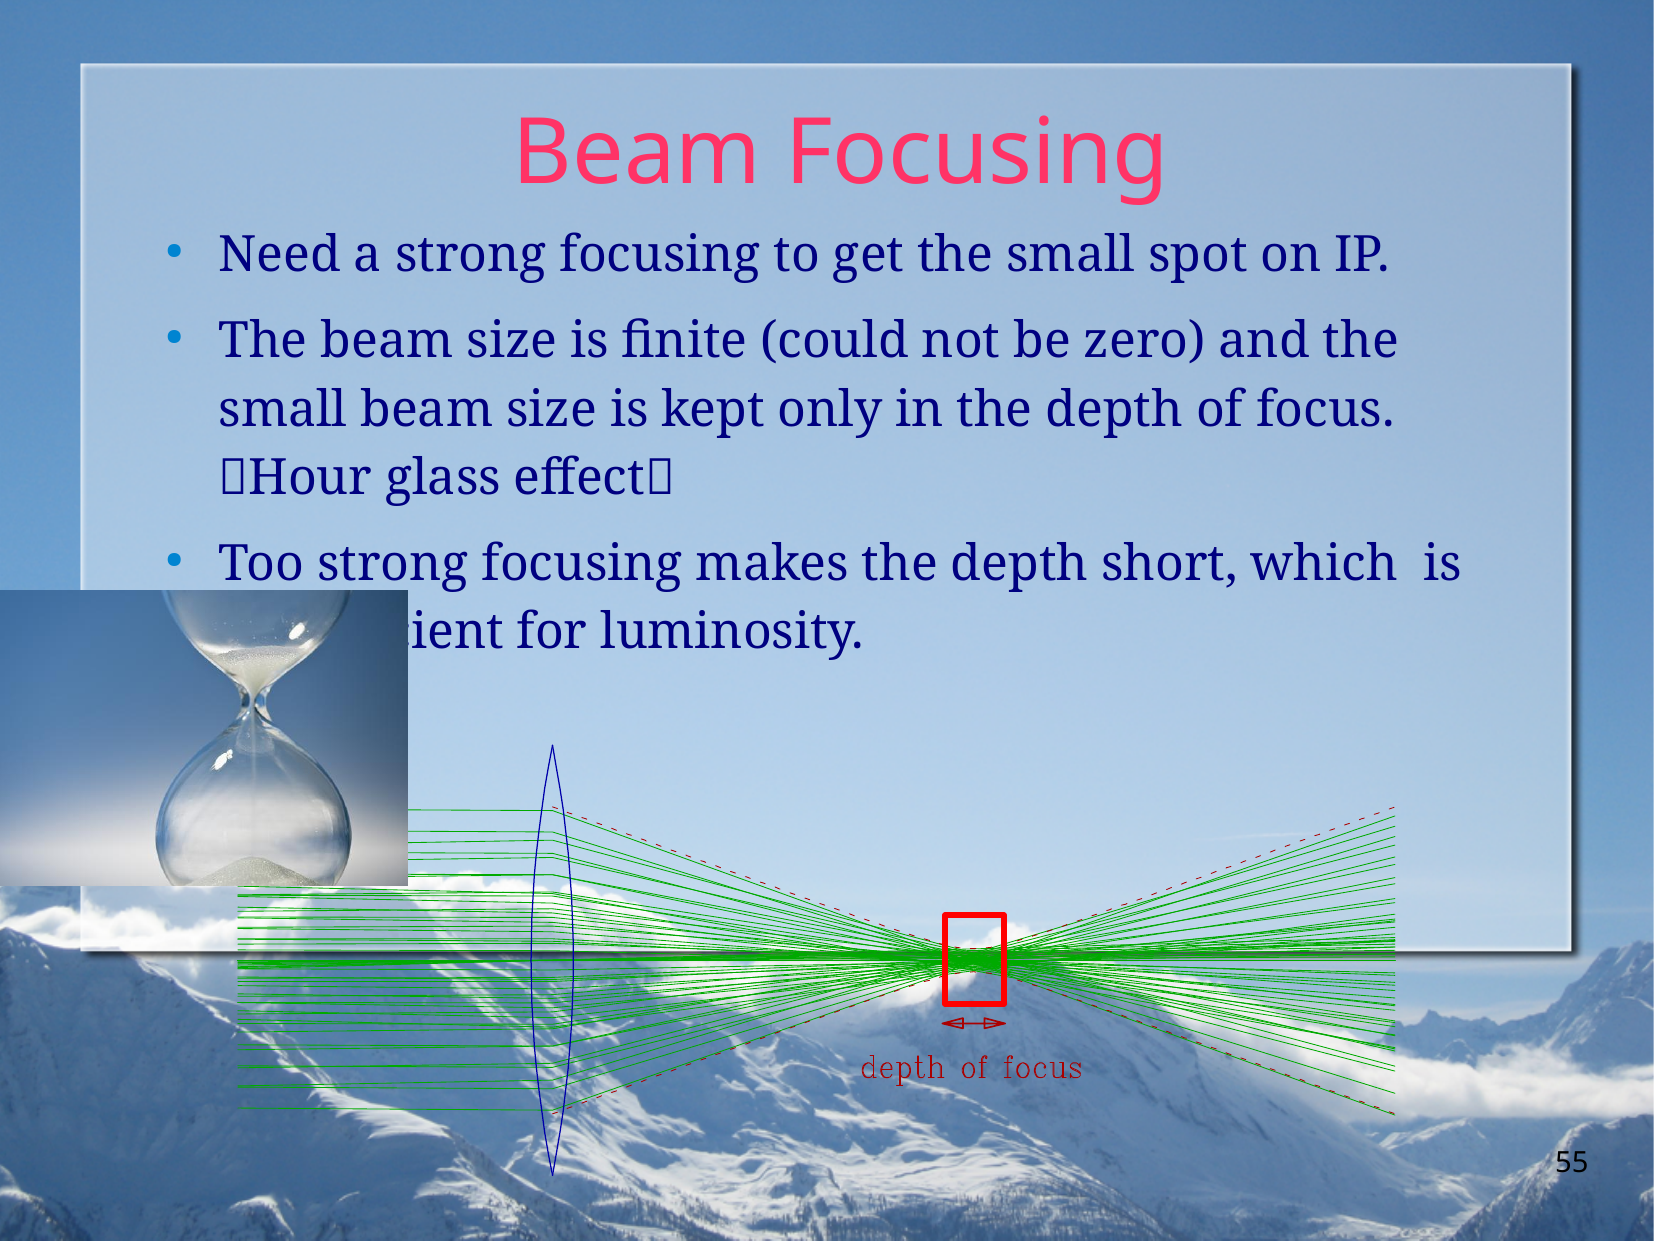

# Beam Focusing
Need a strong focusing to get the small spot on IP.
The beam size is finite (could not be zero) and the small beam size is kept only in the depth of focus.（Hour glass effect）
Too strong focusing makes the depth short, which is not efficient for luminosity.
55